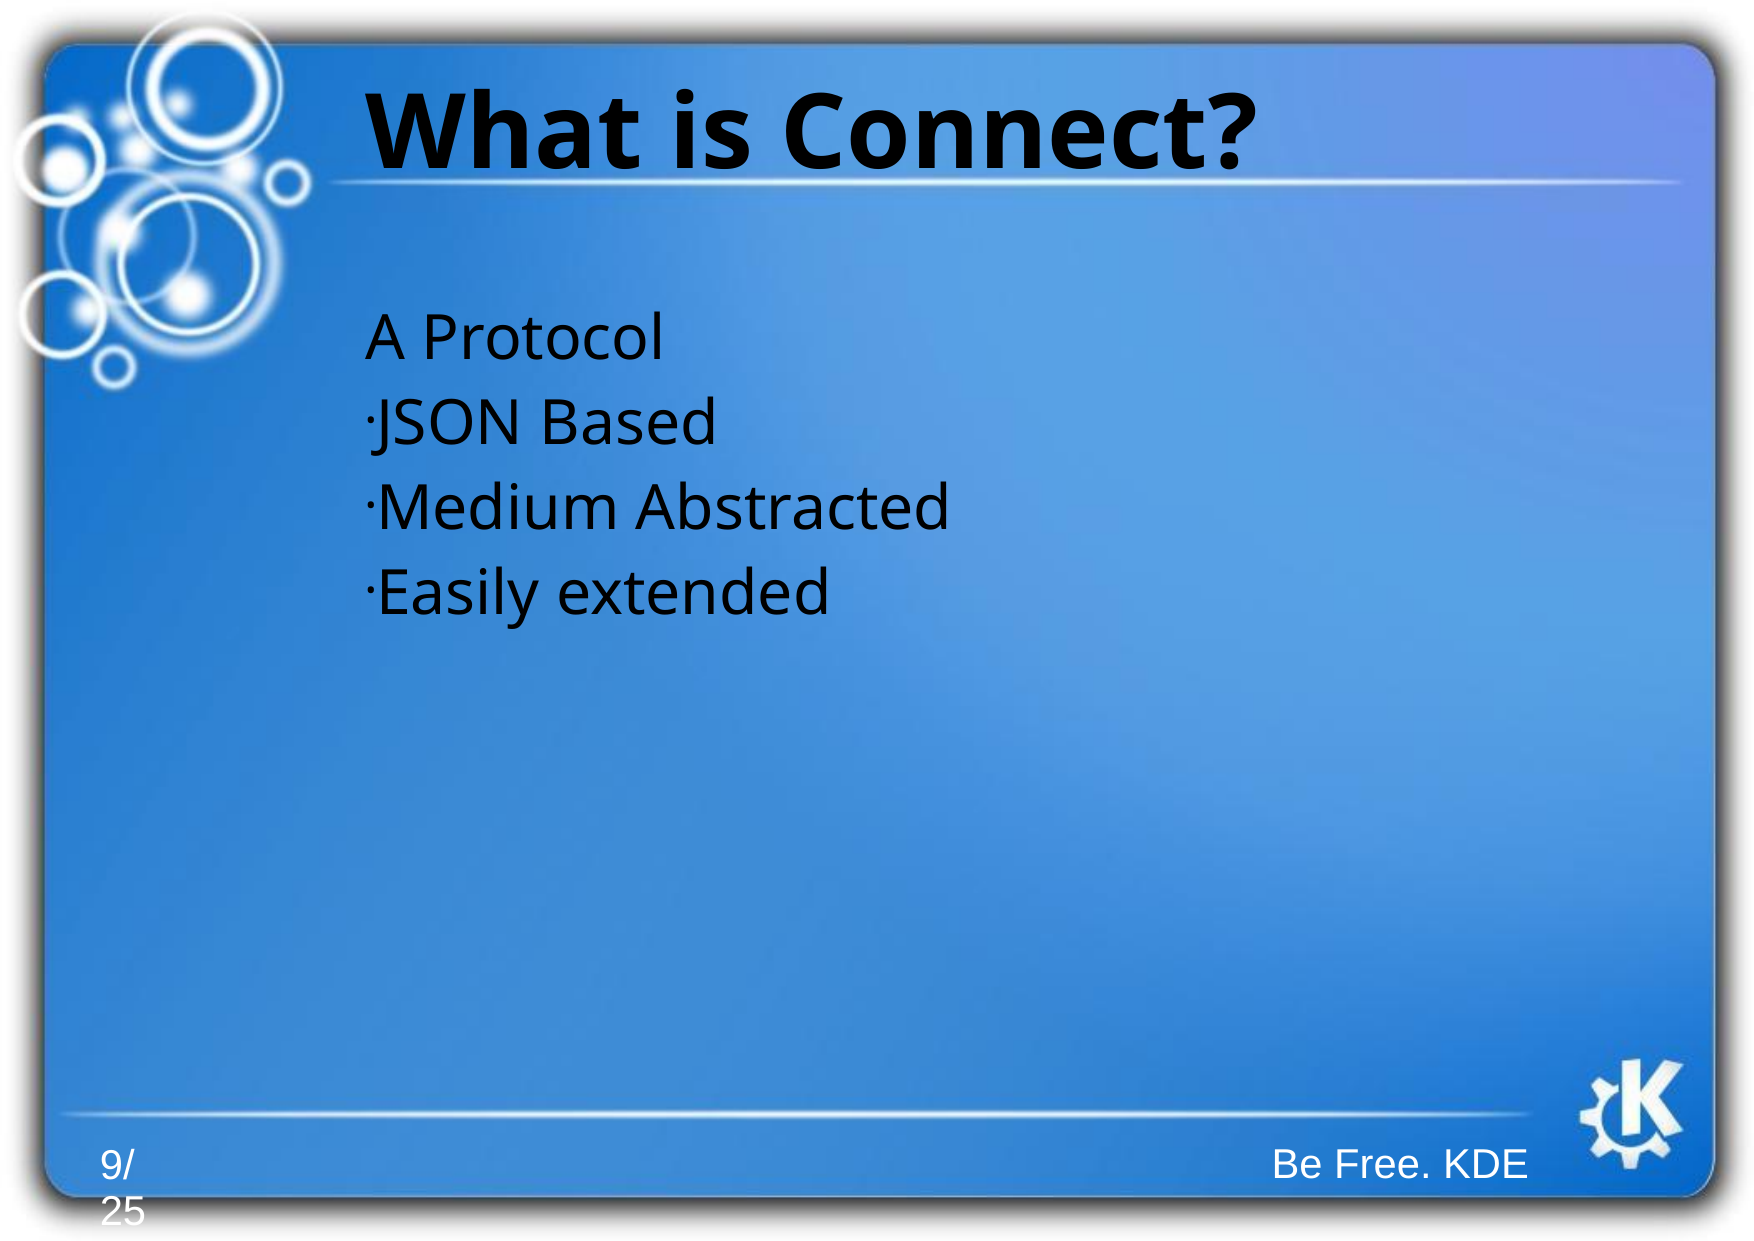

What is Connect?
A Protocol
JSON Based
Medium Abstracted
Easily extended